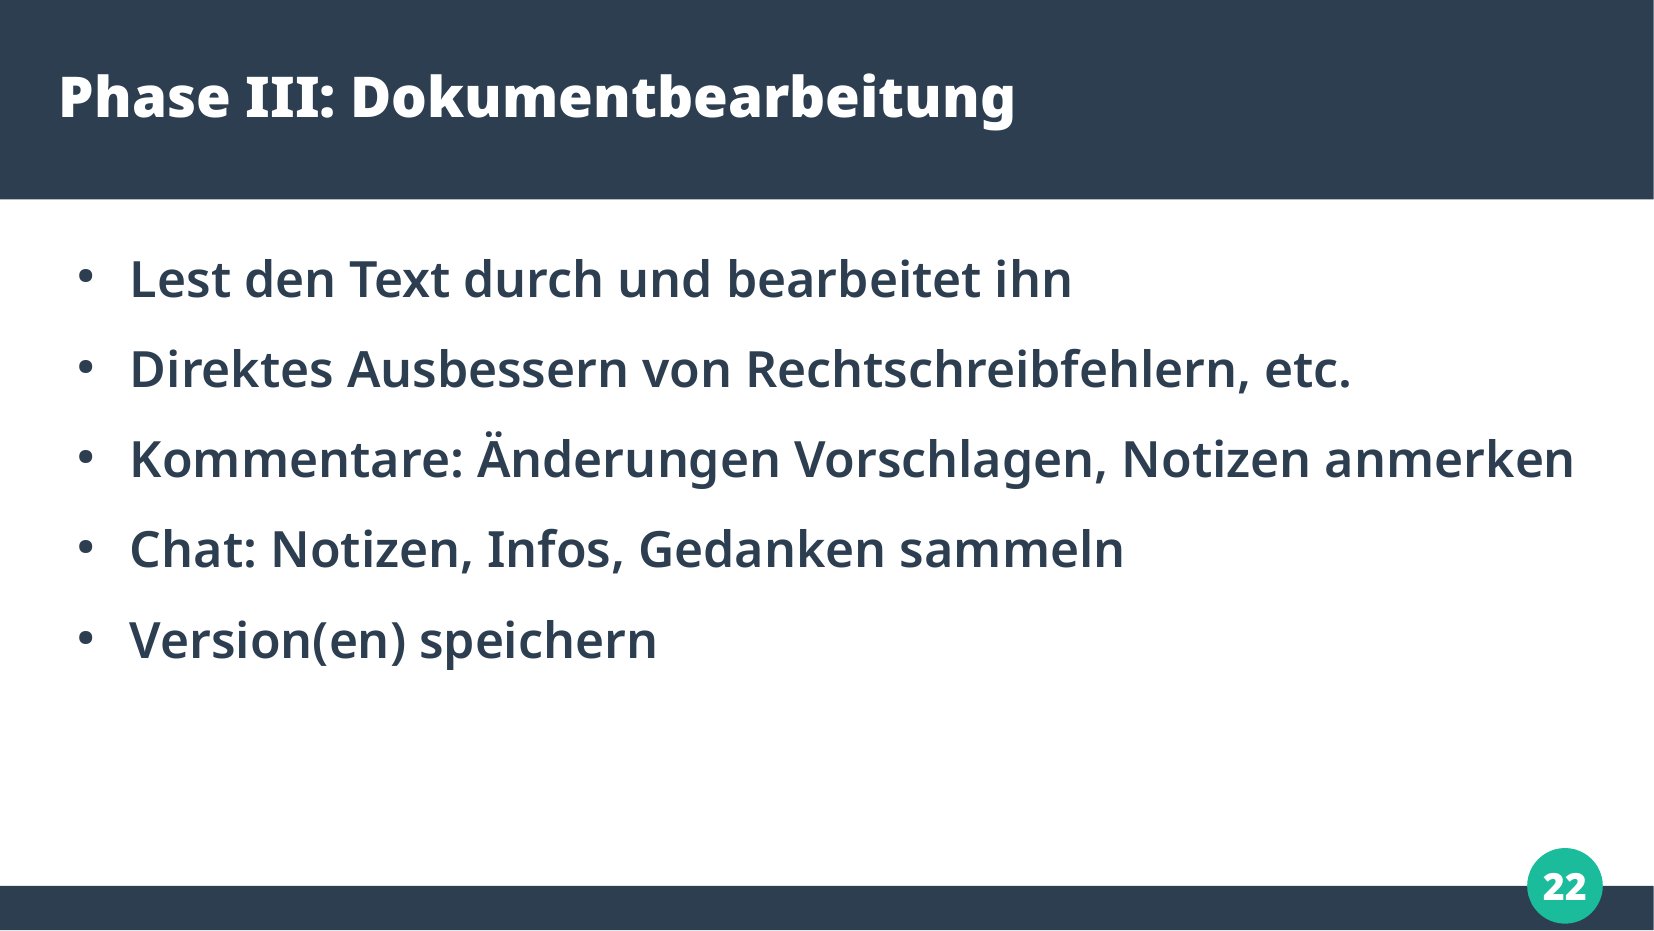

# Phase III: Dokumentbearbeitung
Lest den Text durch und bearbeitet ihn
Direktes Ausbessern von Rechtschreibfehlern, etc.
Kommentare: Änderungen Vorschlagen, Notizen anmerken
Chat: Notizen, Infos, Gedanken sammeln
Version(en) speichern